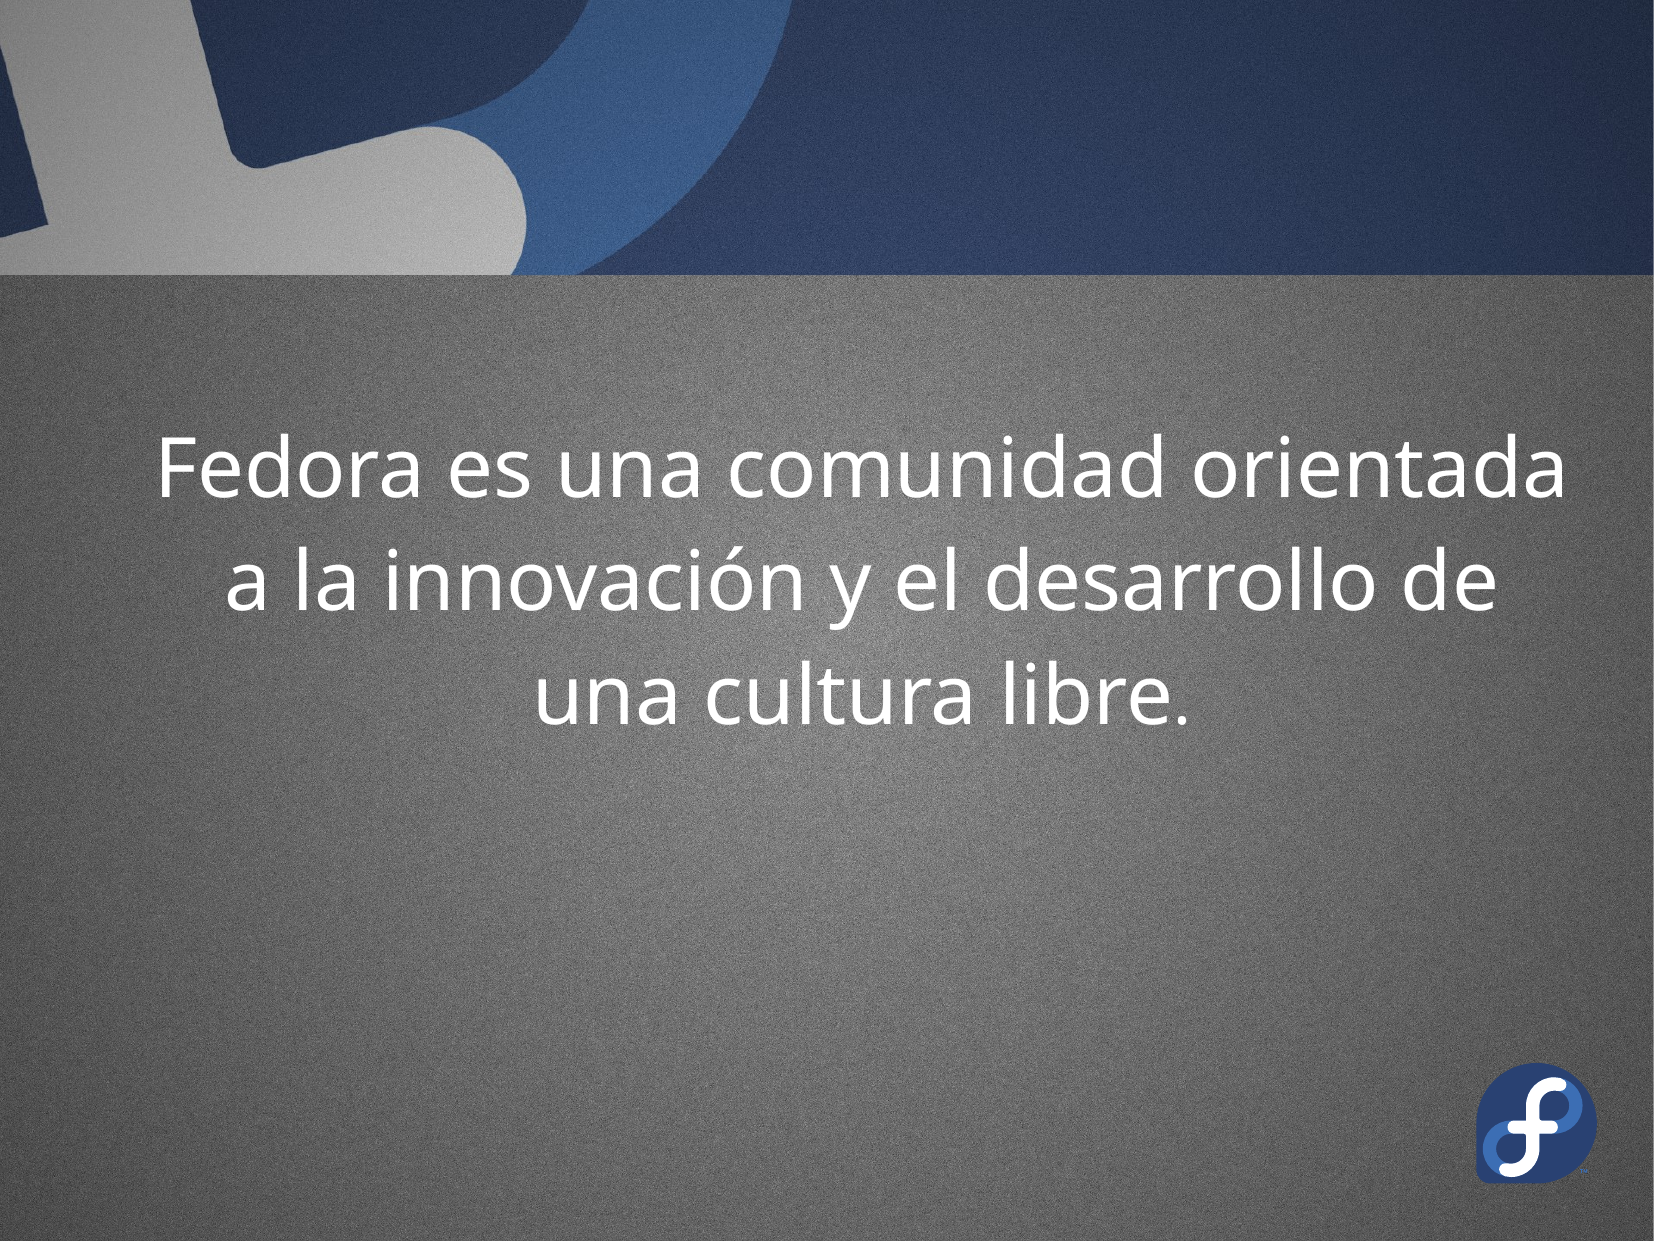

# Fedora es una comunidad orientada a la innovación y el desarrollo de una cultura libre.